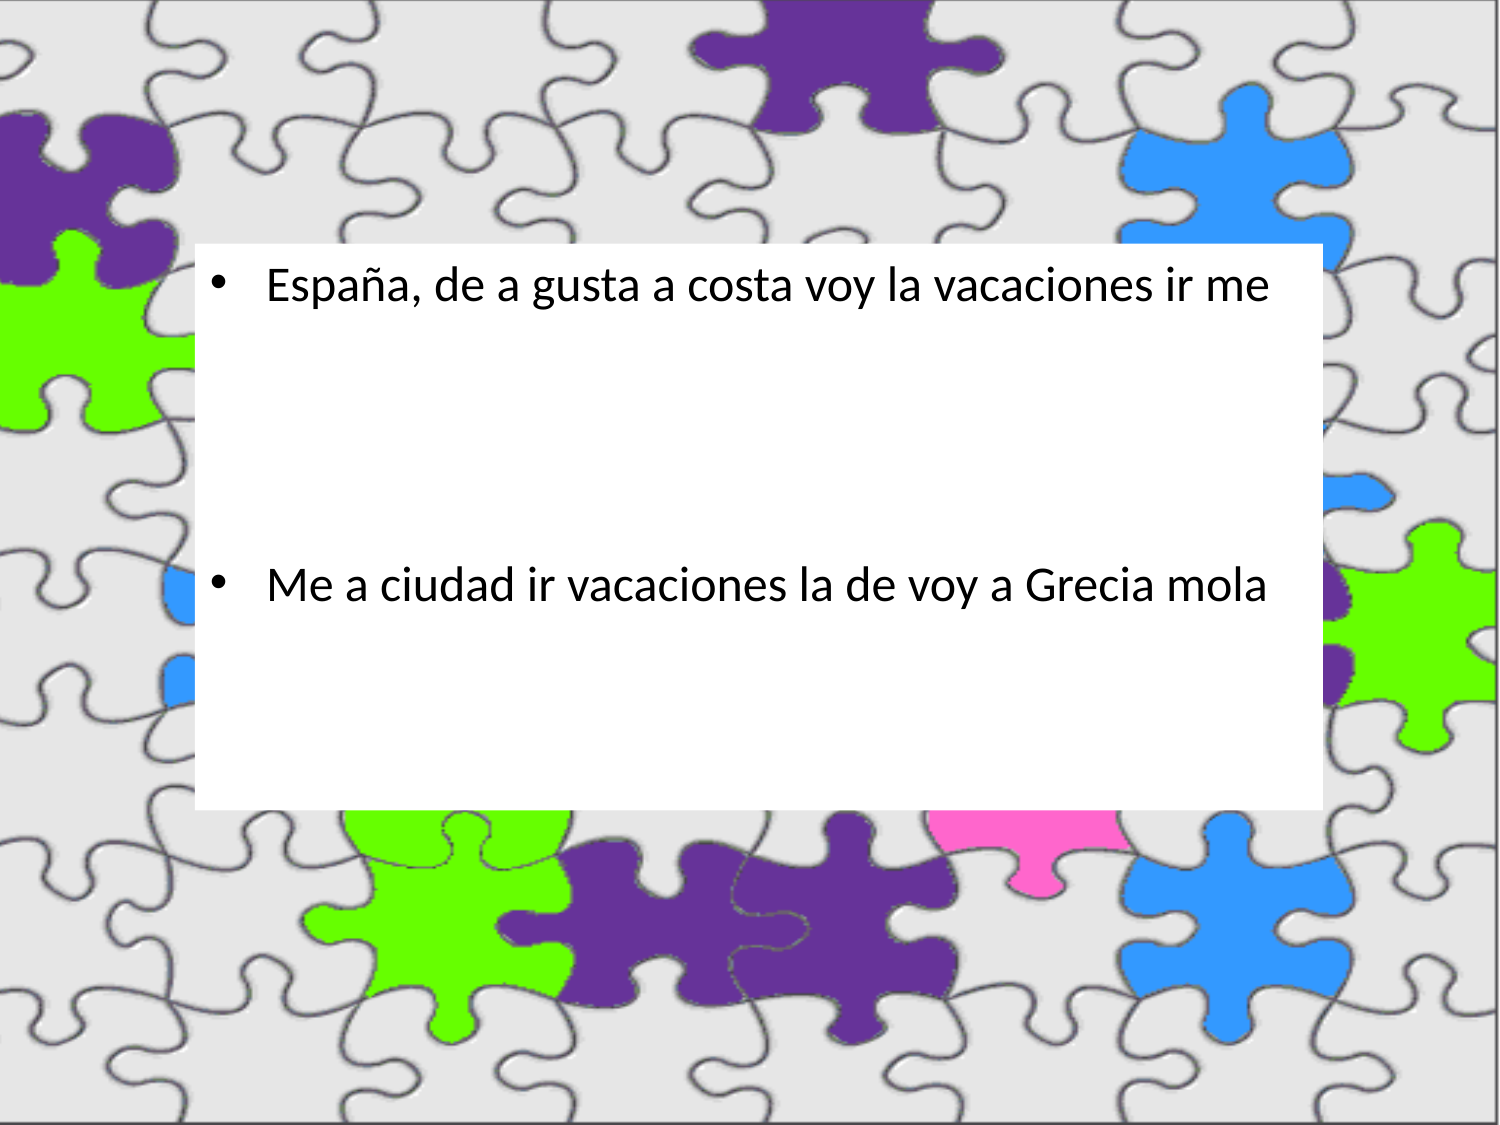

# España, de a gusta a costa voy la vacaciones ir me
Me a ciudad ir vacaciones la de voy a Grecia mola